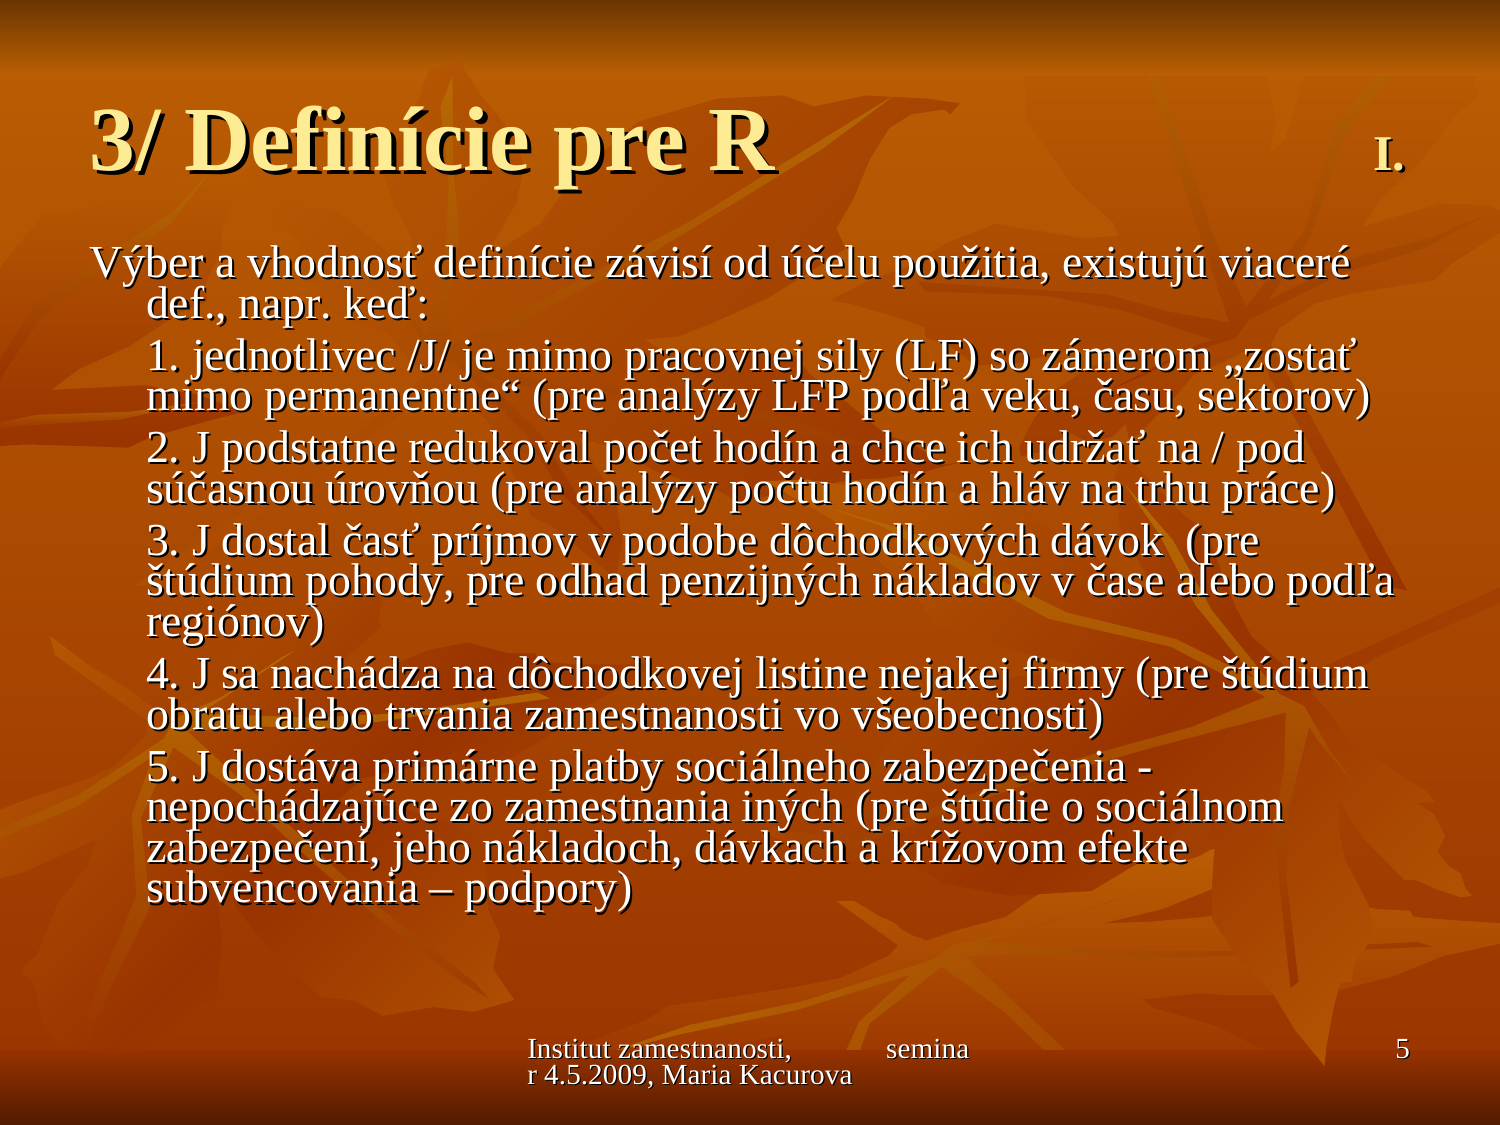

# 3/ Definície pre R I.
Výber a vhodnosť definície závisí od účelu použitia, existujú viaceré def., napr. keď:
	1. jednotlivec /J/ je mimo pracovnej sily (LF) so zámerom „zostať mimo permanentne“ (pre analýzy LFP podľa veku, času, sektorov)
	2. J podstatne redukoval počet hodín a chce ich udržať na / pod súčasnou úrovňou (pre analýzy počtu hodín a hláv na trhu práce)
	3. J dostal časť príjmov v podobe dôchodkových dávok (pre štúdium pohody, pre odhad penzijných nákladov v čase alebo podľa regiónov)
	4. J sa nachádza na dôchodkovej listine nejakej firmy (pre štúdium obratu alebo trvania zamestnanosti vo všeobecnosti)
	5. J dostáva primárne platby sociálneho zabezpečenia - nepochádzajúce zo zamestnania iných (pre štúdie o sociálnom zabezpečení, jeho nákladoch, dávkach a krížovom efekte subvencovania – podpory)
Institut zamestnanosti, seminar 4.5.2009, Maria Kacurova
5